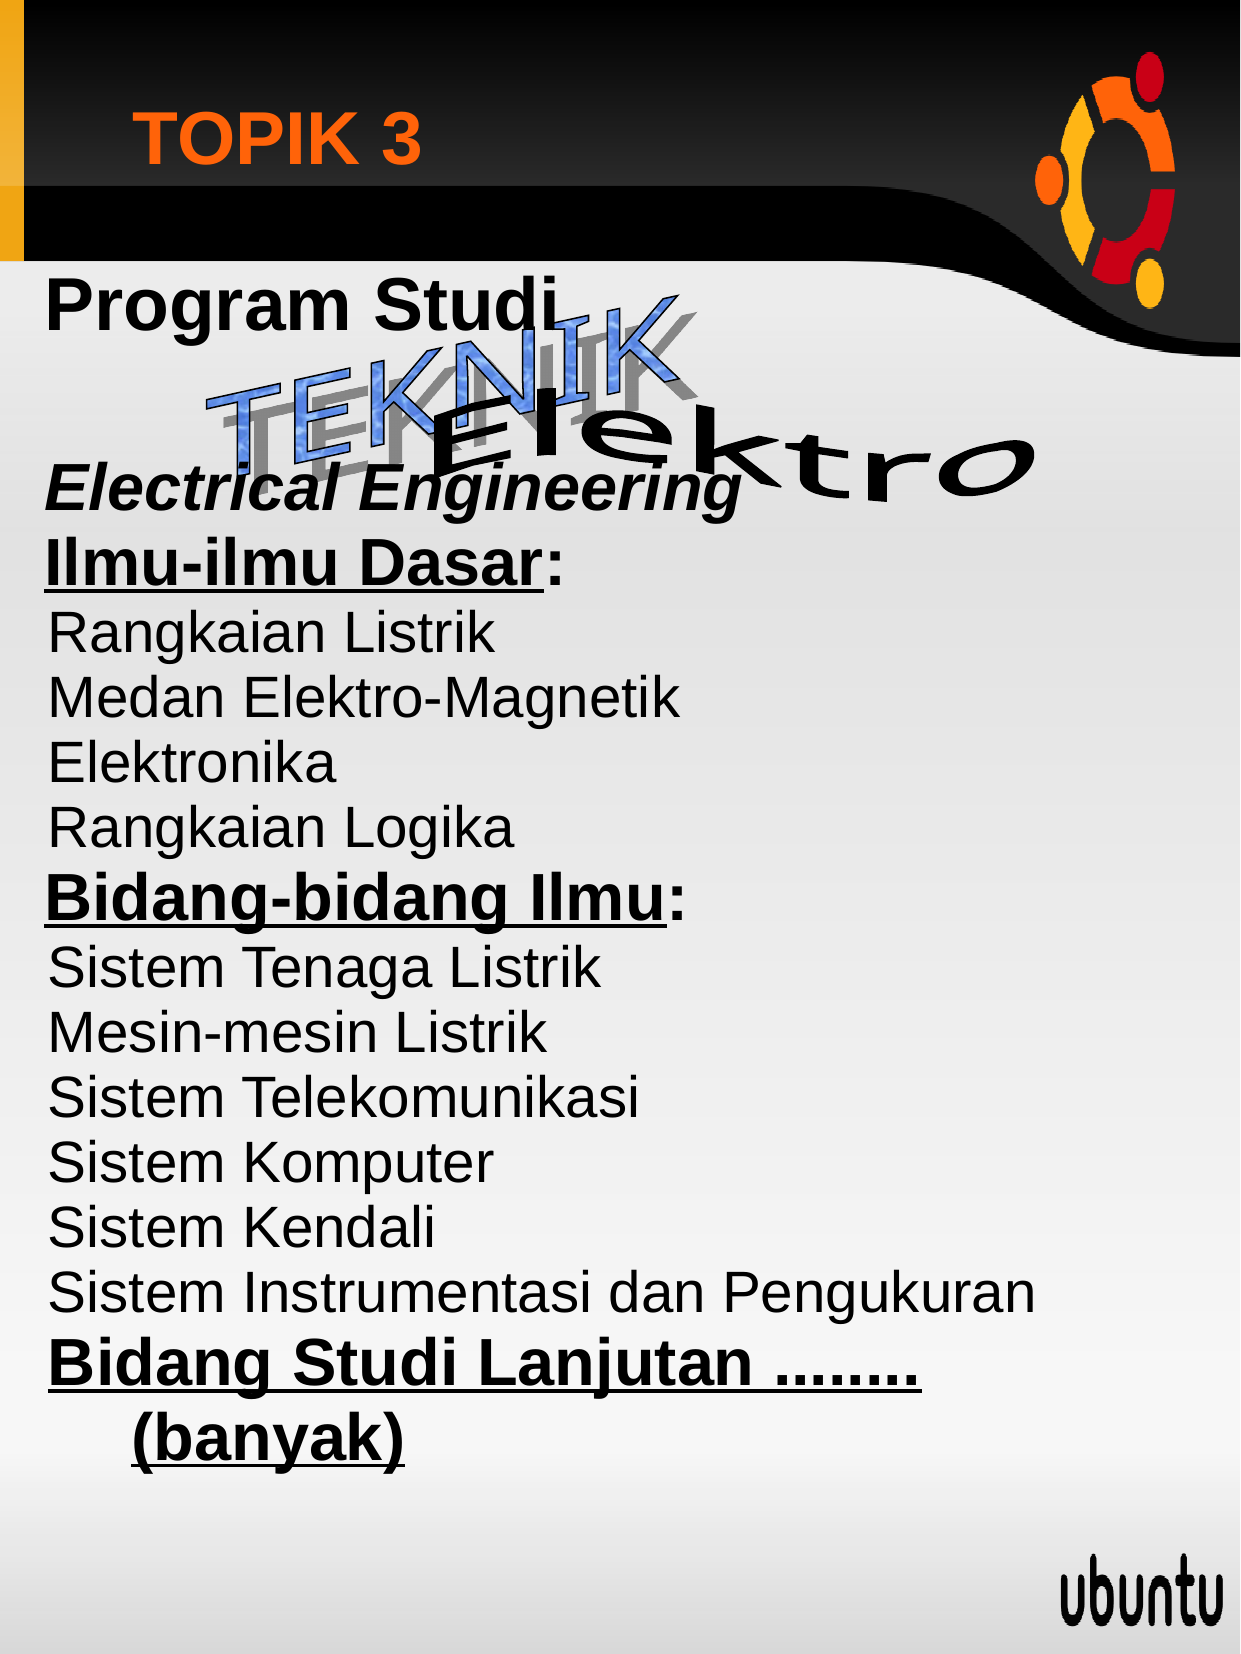

TOPIK 3
Program Studi
TEKNIK
Elektro
Electrical Engineering
Ilmu-ilmu Dasar:
Rangkaian Listrik
Medan Elektro-Magnetik
Elektronika
Rangkaian Logika
Bidang-bidang Ilmu:
Sistem Tenaga Listrik
Mesin-mesin Listrik
Sistem Telekomunikasi
Sistem Komputer
Sistem Kendali
Sistem Instrumentasi dan Pengukuran
Bidang Studi Lanjutan ........(banyak)